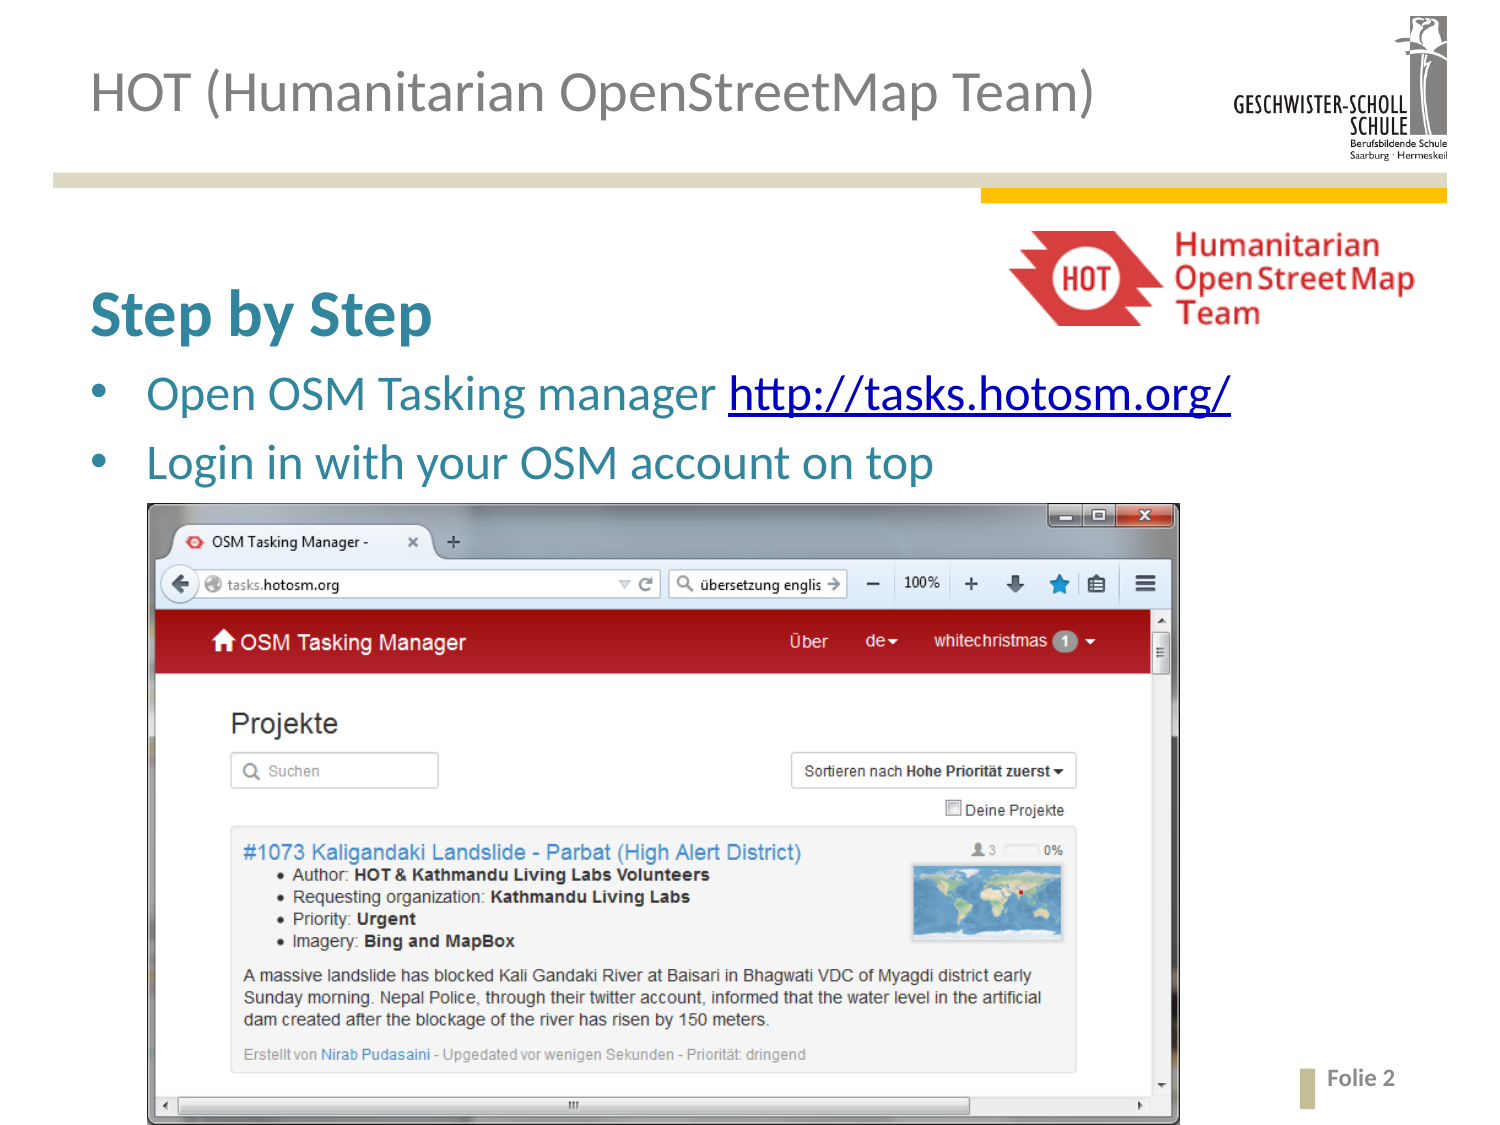

# HOT (Humanitarian OpenStreetMap Team)
Step by Step
Open OSM Tasking manager http://tasks.hotosm.org/
Login in with your OSM account on top
Folie